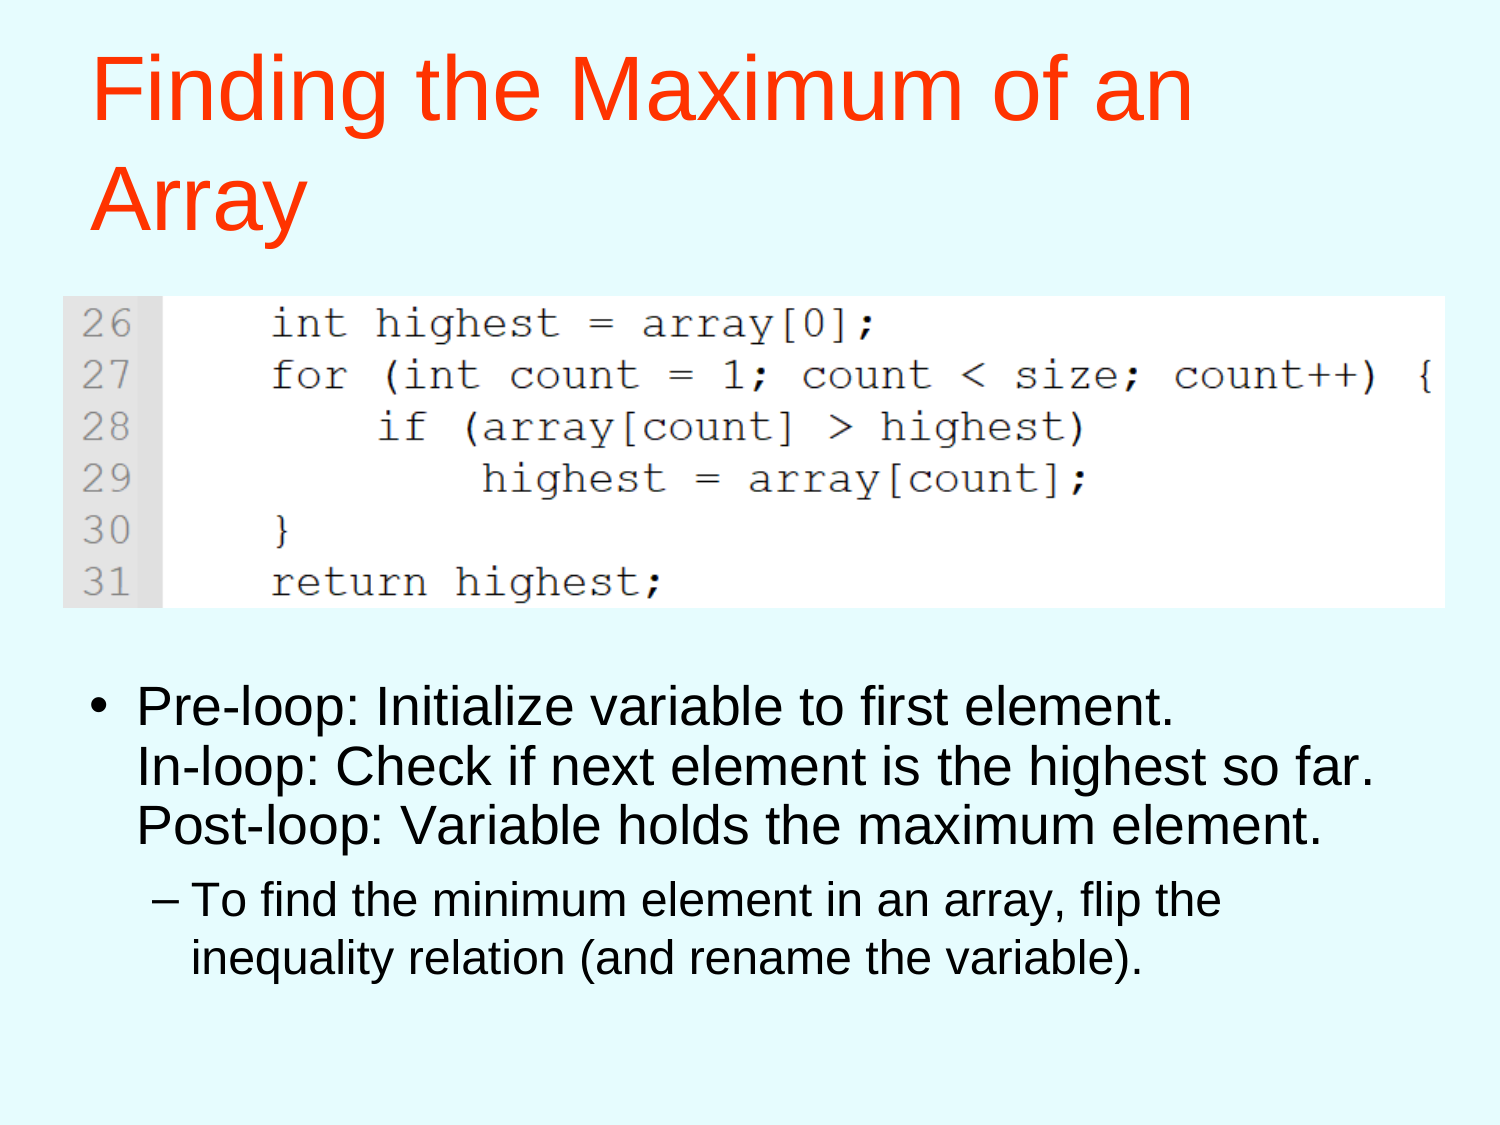

# Finding the Maximum of an Array
Pre-loop: Initialize variable to first element.
In-loop: Check if next element is the highest so far.
Post-loop: Variable holds the maximum element.
To find the minimum element in an array, flip the inequality relation (and rename the variable).